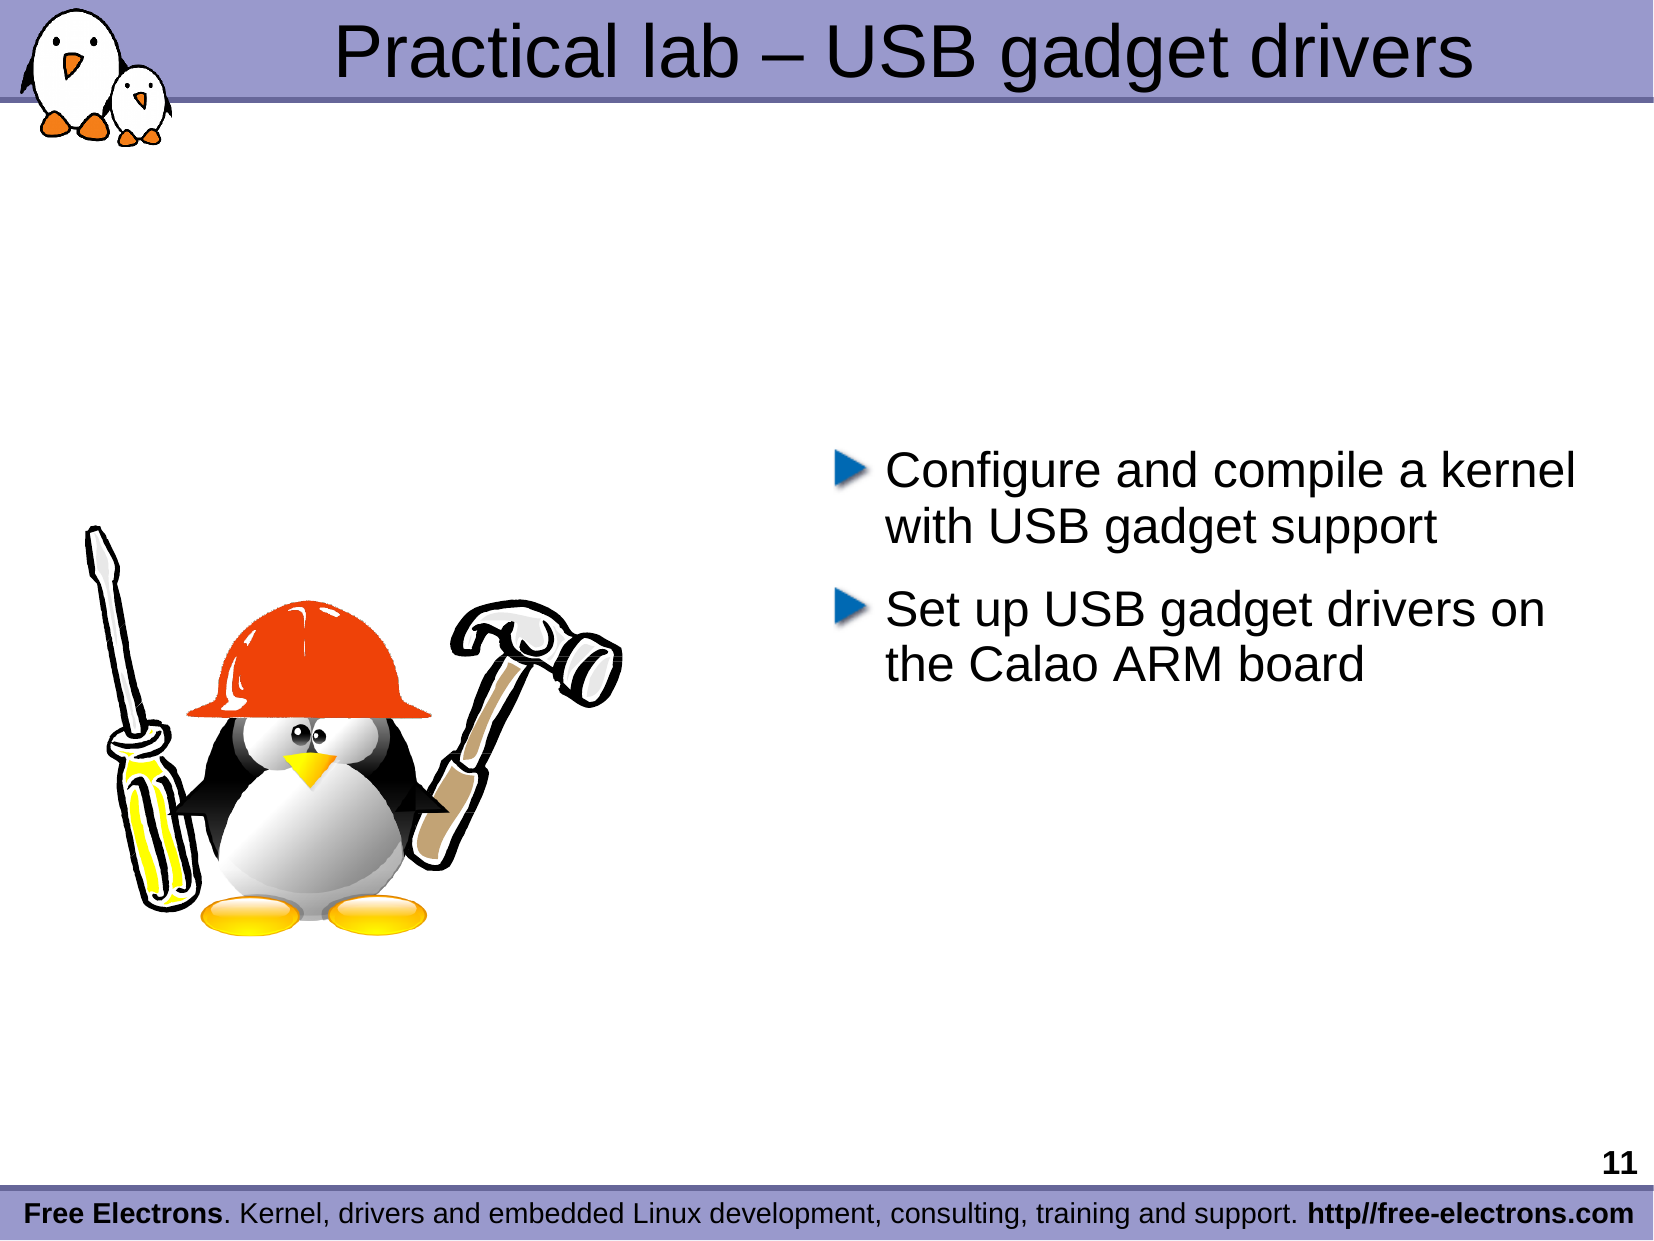

# Practical lab – USB gadget drivers
Configure and compile a kernel with USB gadget support
Set up USB gadget drivers on the Calao ARM board